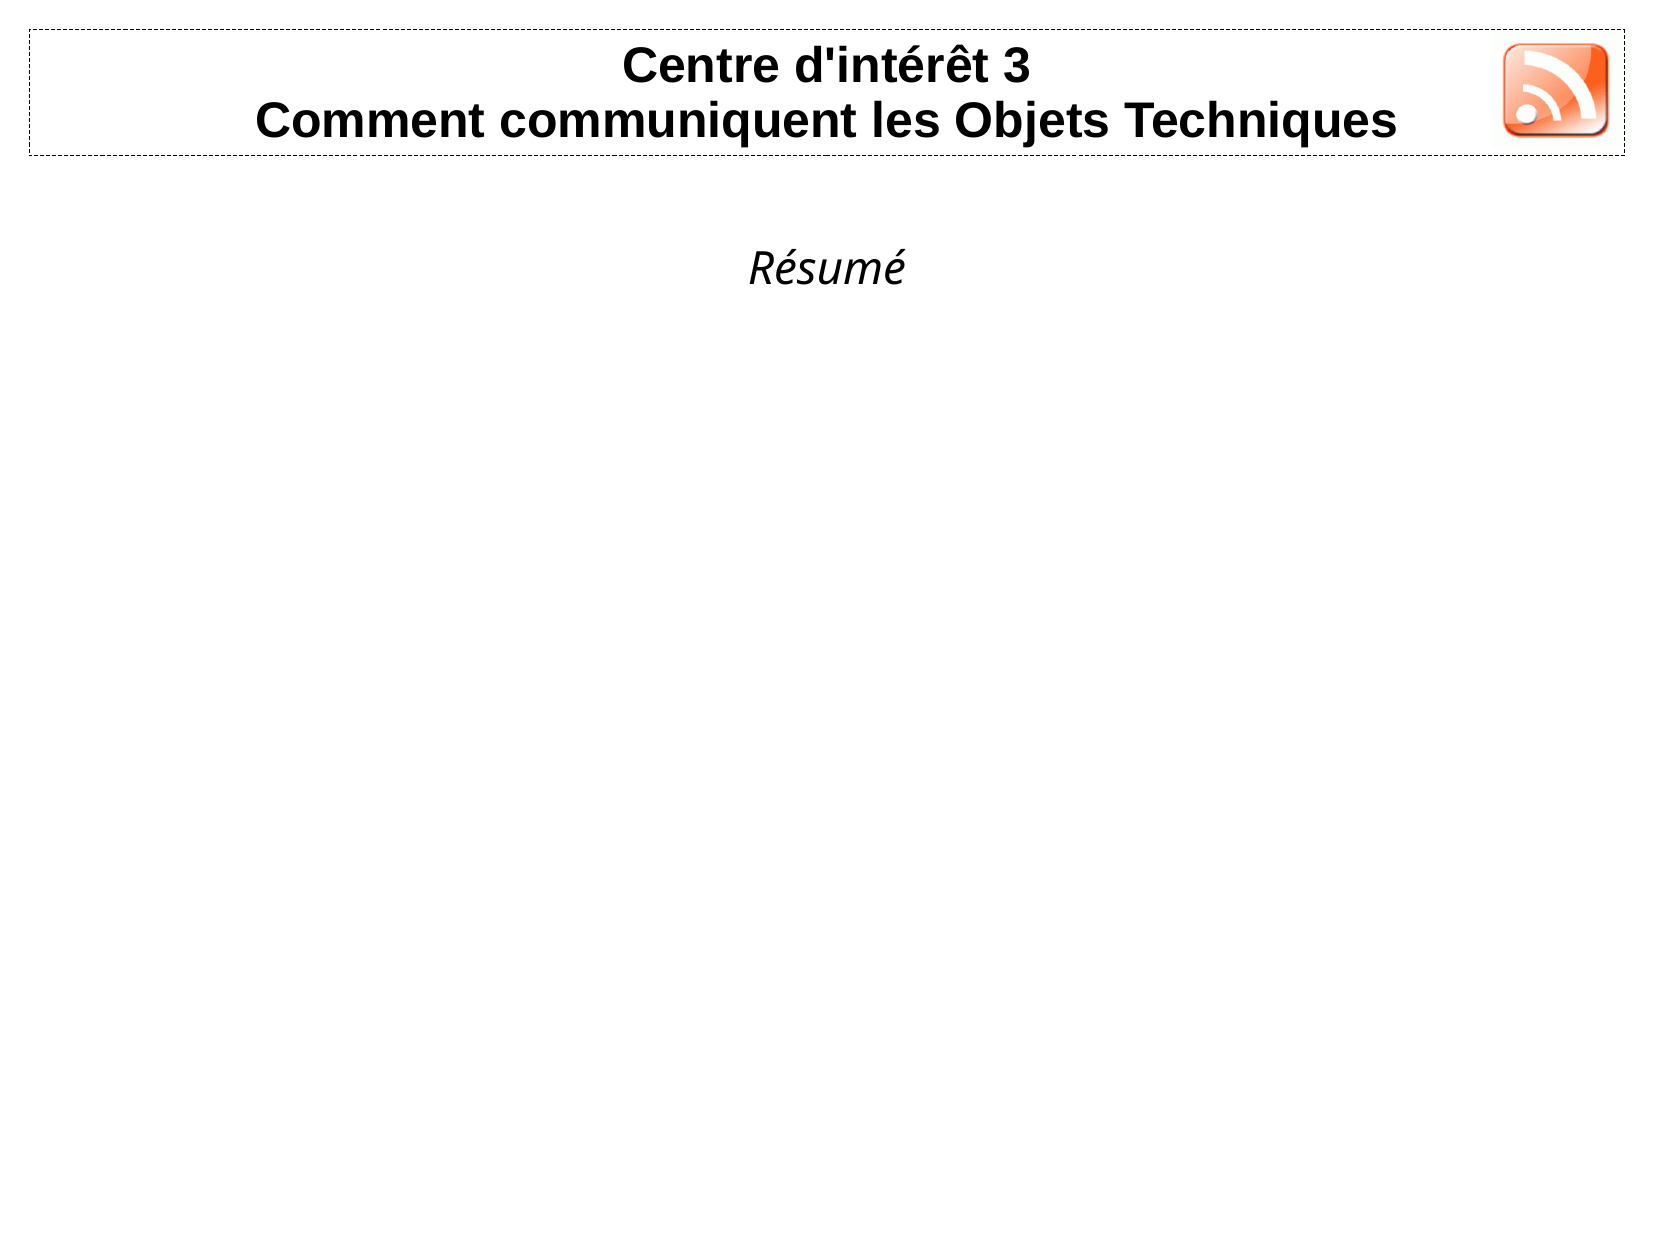

Centre d'intérêt 3
Comment communiquent les Objets Techniques
Résumé